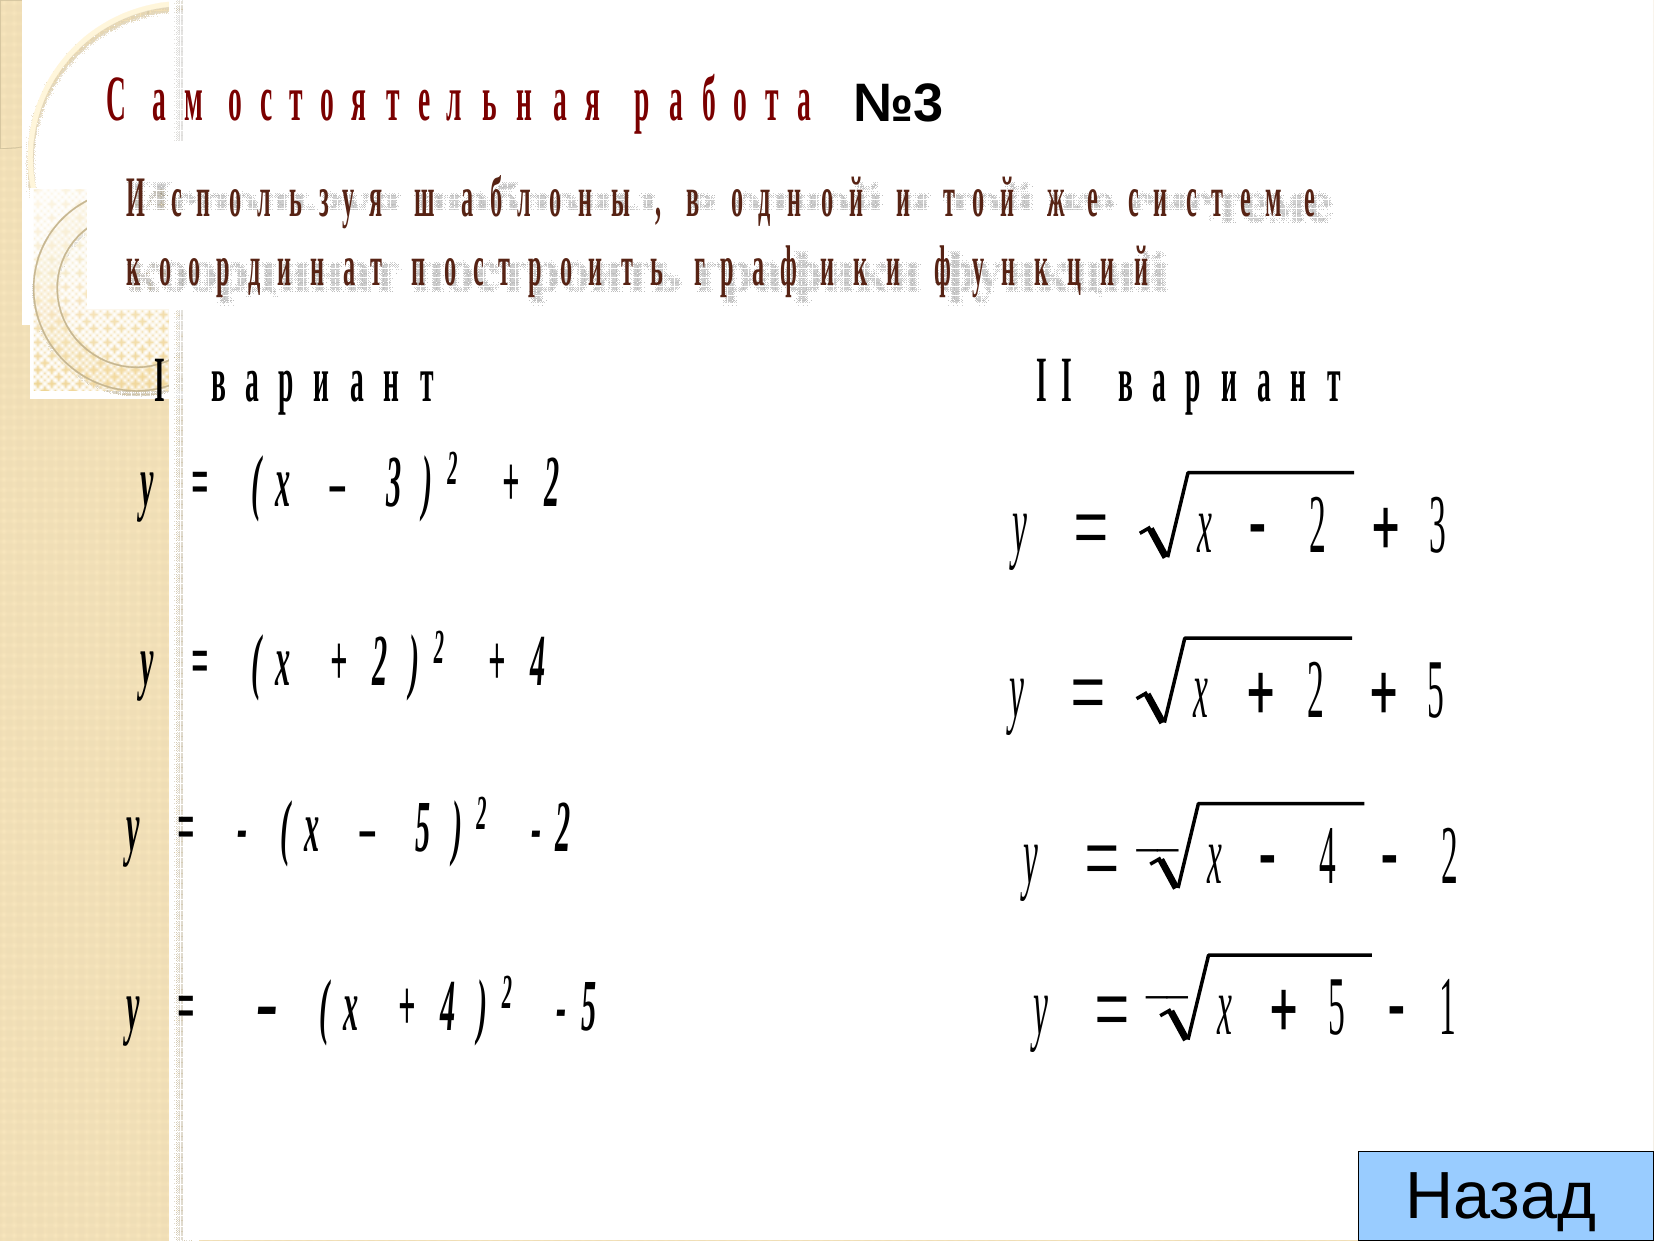

# Самостоятельная работа
№3
__
__
Назад